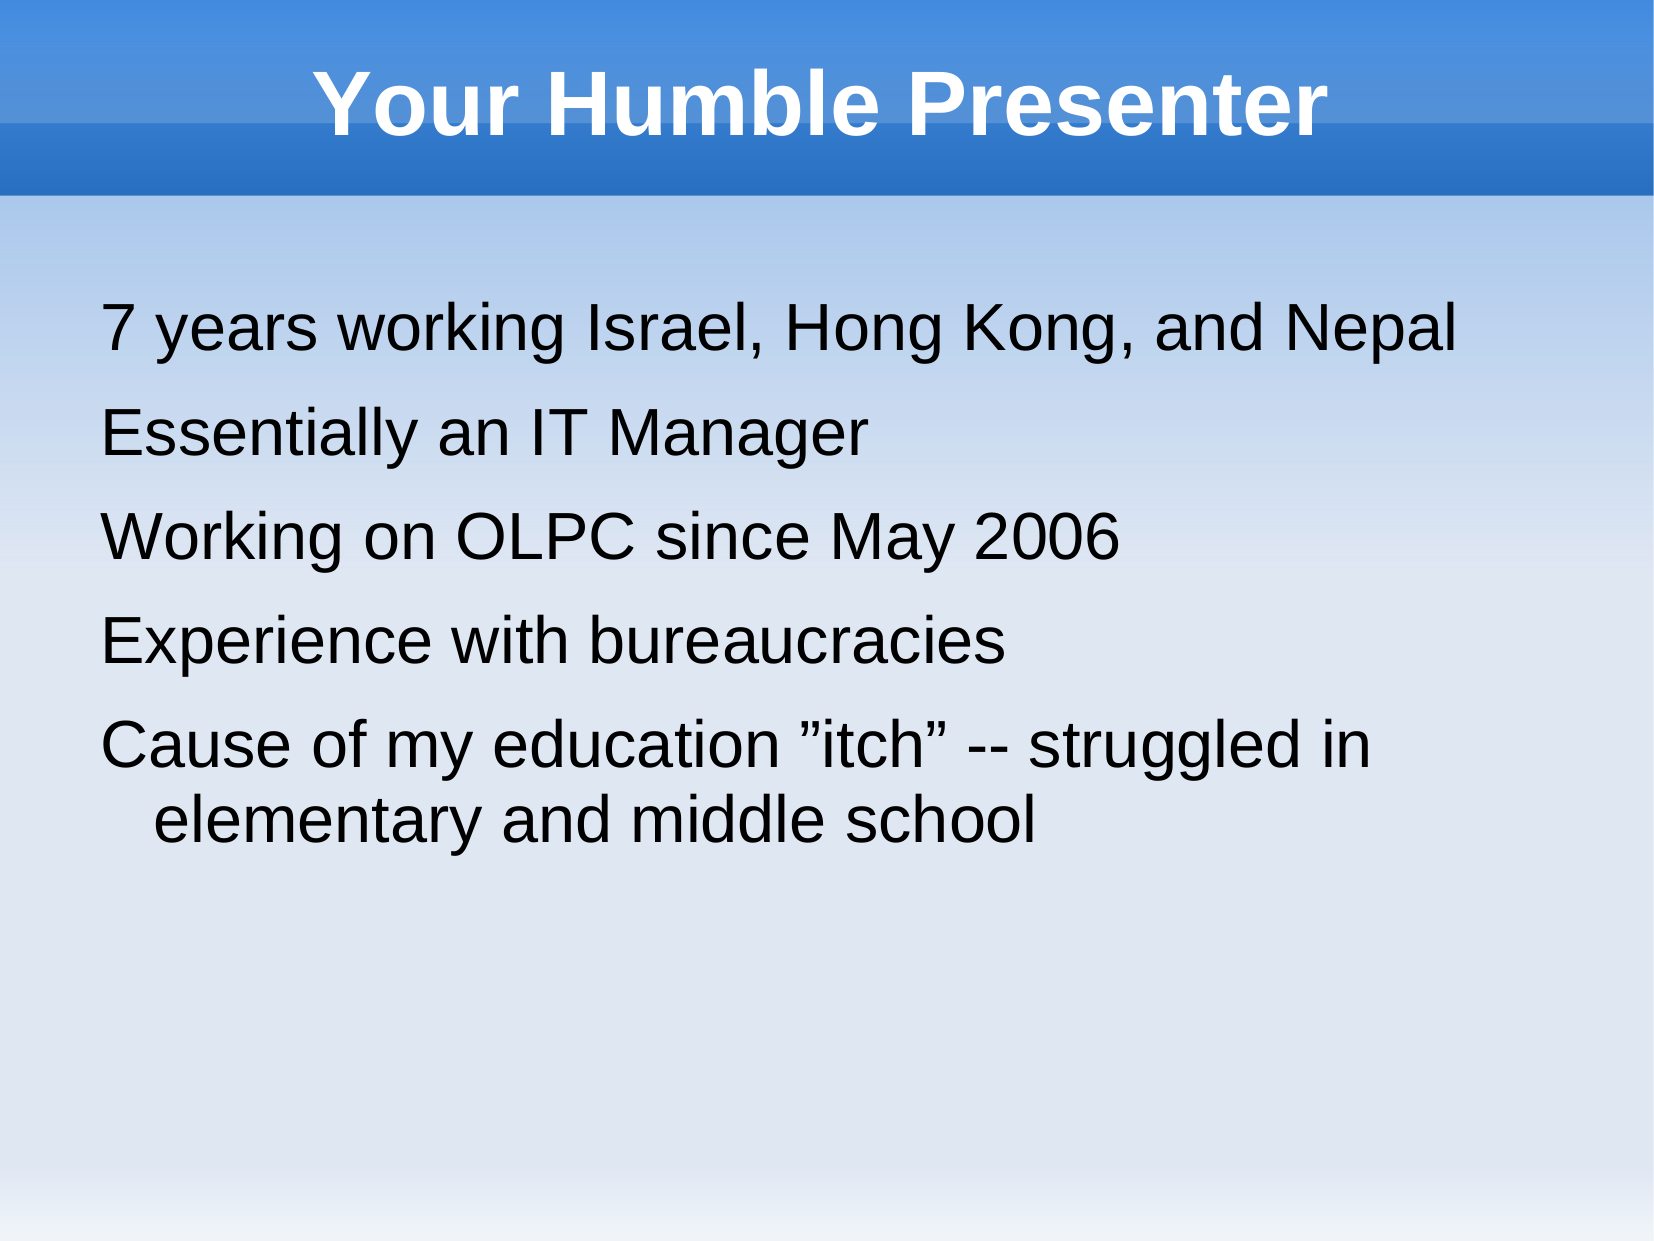

# Your Humble Presenter
7 years working Israel, Hong Kong, and Nepal
Essentially an IT Manager
Working on OLPC since May 2006
Experience with bureaucracies
Cause of my education ”itch” -- struggled in elementary and middle school